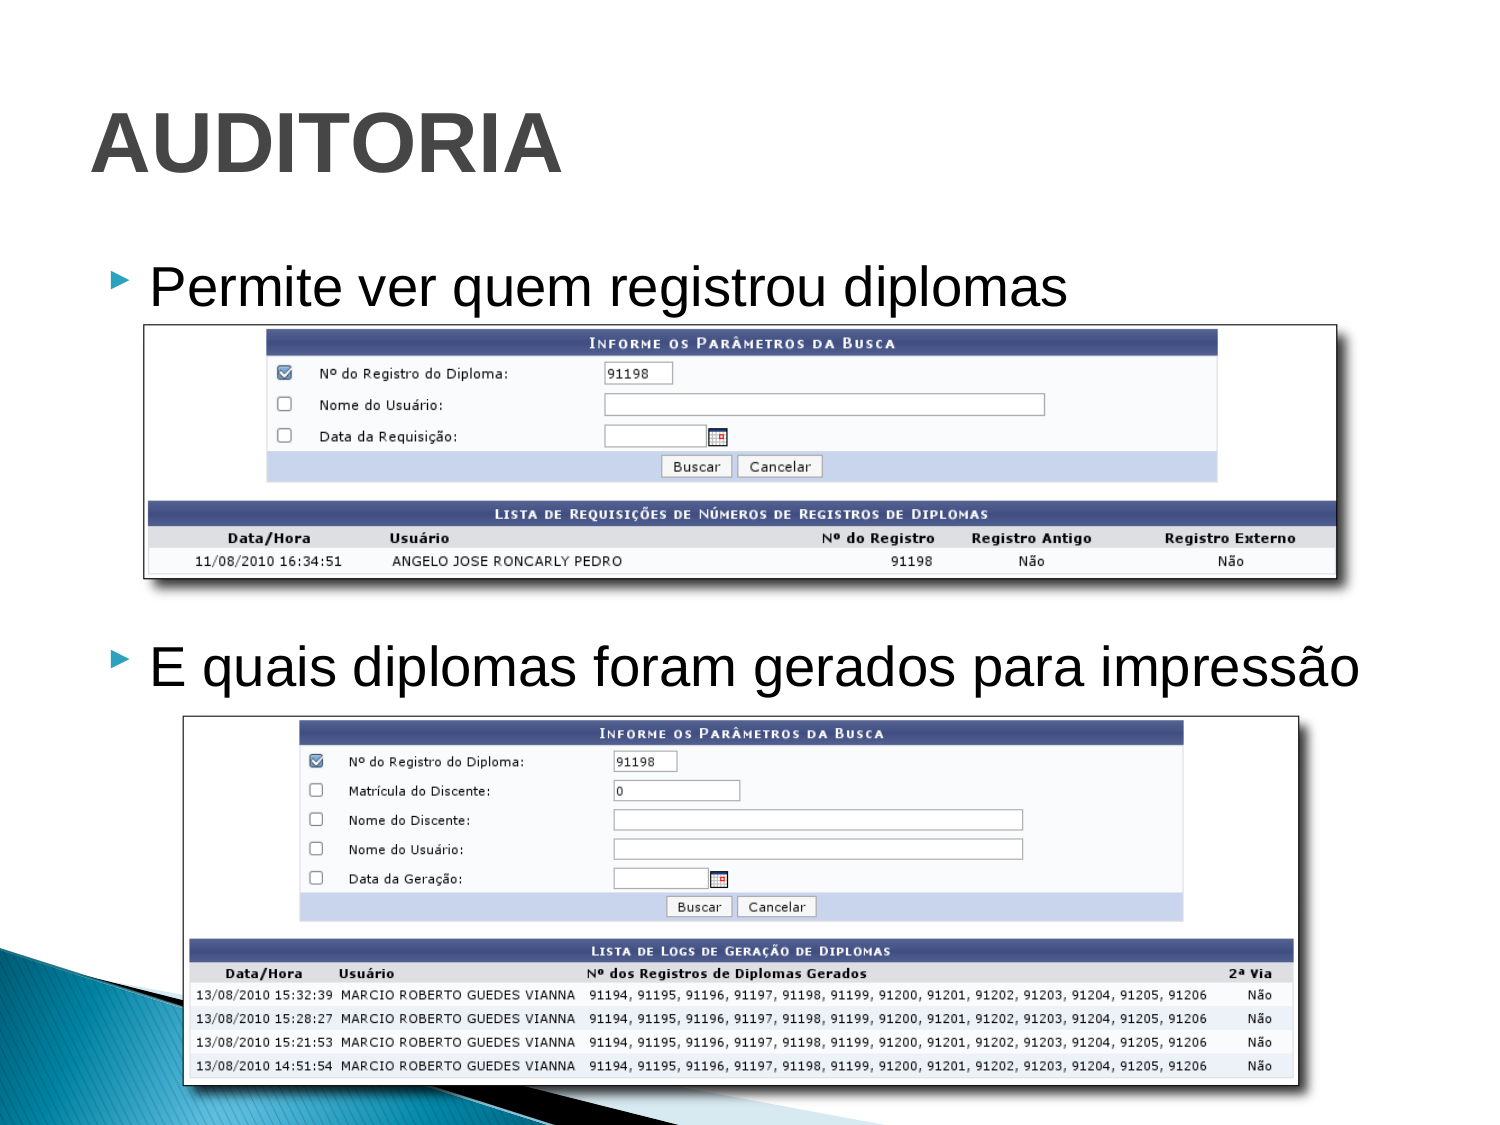

# AUDITORIA
Permite ver quem registrou diplomas
E quais diplomas foram gerados para impressão